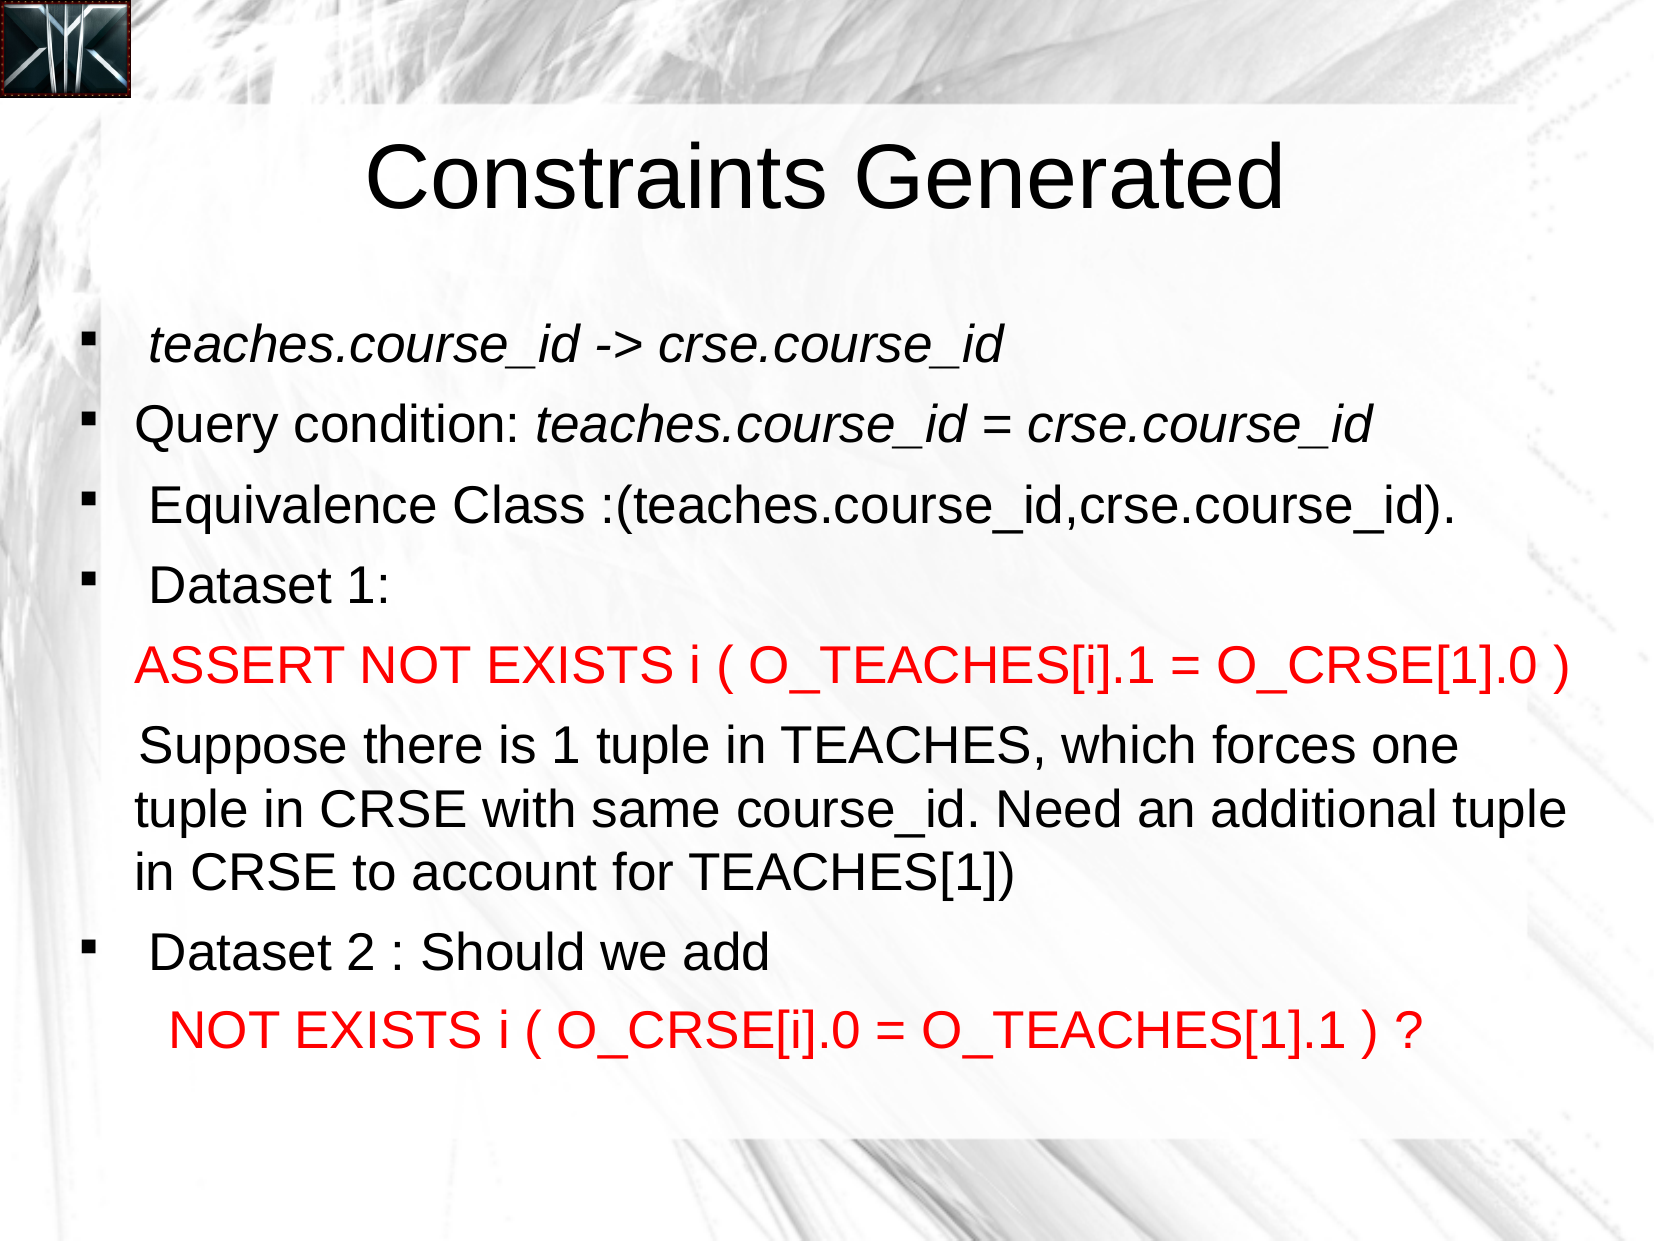

# Constraints Generated
 teaches.course_id -> crse.course_id
Query condition: teaches.course_id = crse.course_id
 Equivalence Class :(teaches.course_id,crse.course_id).
 Dataset 1:
ASSERT NOT EXISTS i ( O_TEACHES[i].1 = O_CRSE[1].0 )
 Suppose there is 1 tuple in TEACHES, which forces one tuple in CRSE with same course_id. Need an additional tuple in CRSE to account for TEACHES[1])
 Dataset 2 : Should we add
 NOT EXISTS i ( O_CRSE[i].0 = O_TEACHES[1].1 ) ?